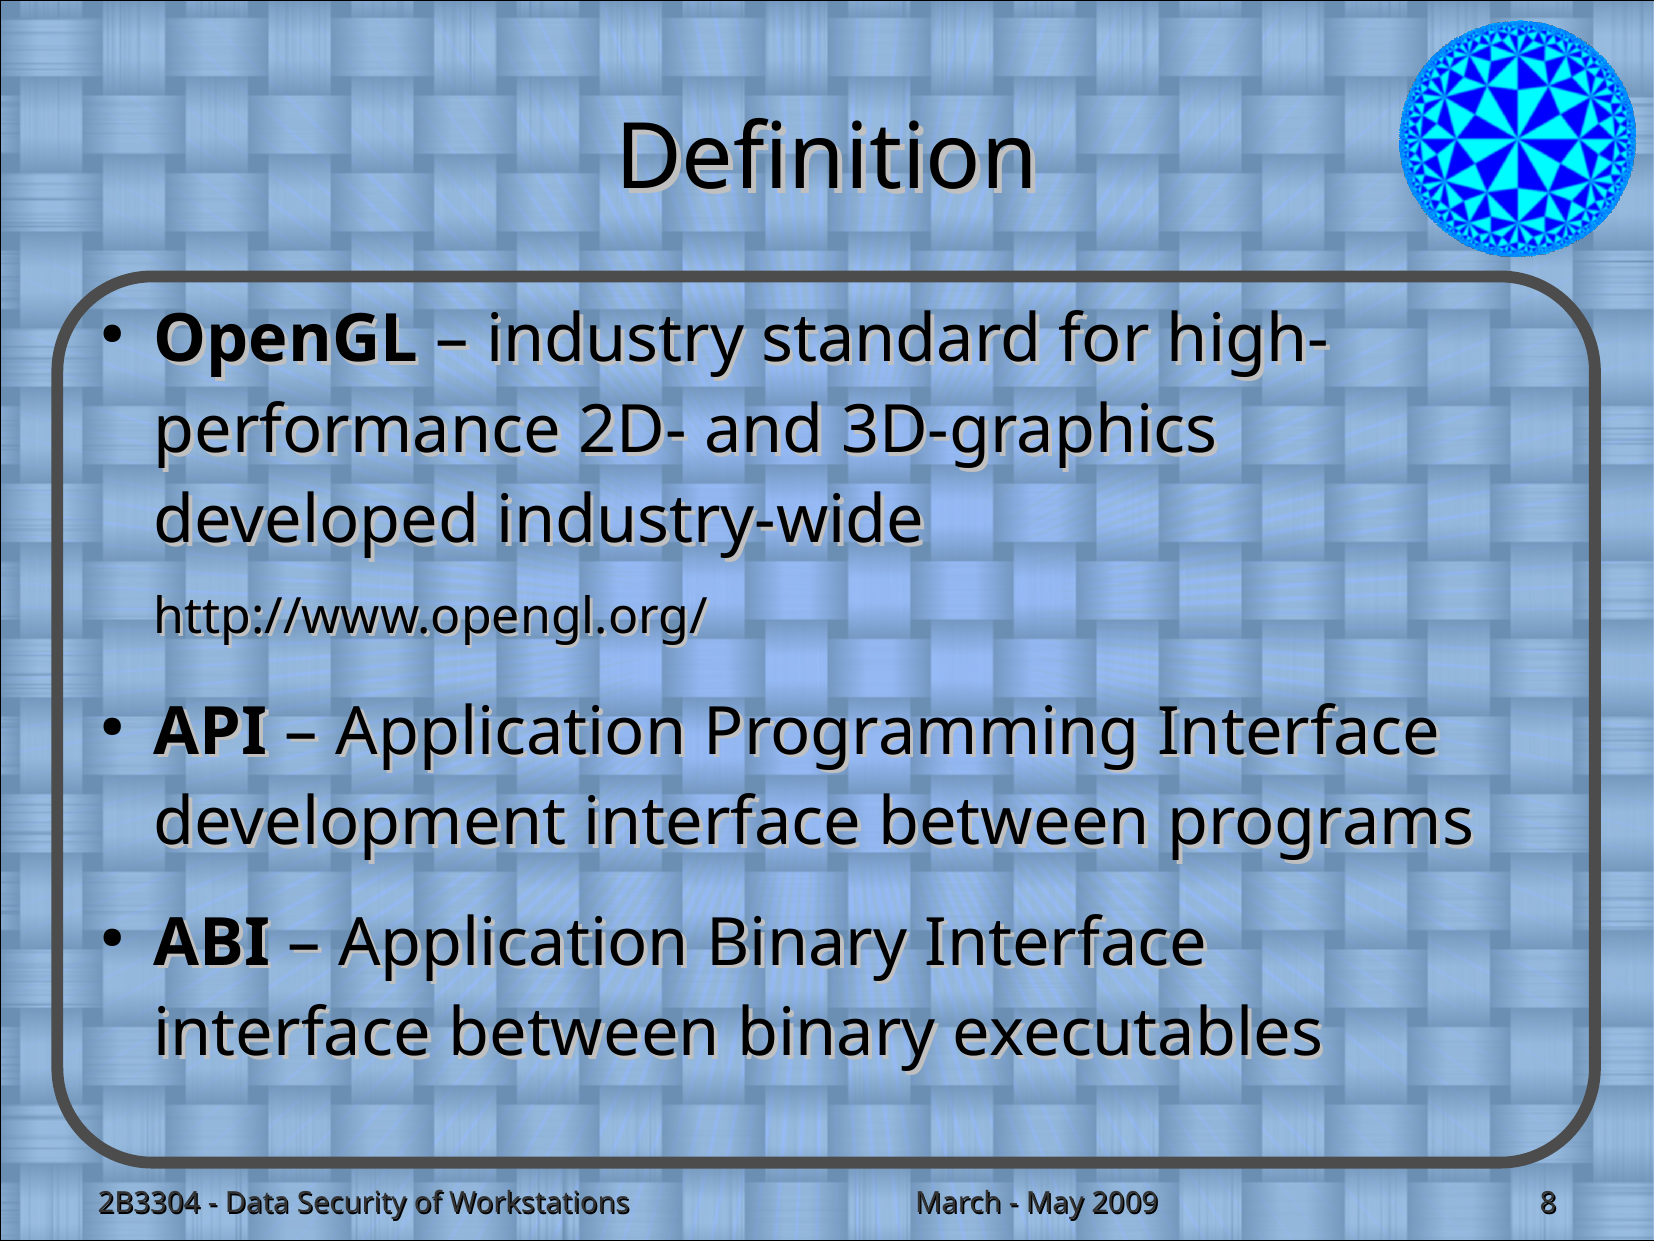

# Definition
OpenGL – industry standard for high-performance 2D- and 3D-graphics
developed industry-wide
http://www.opengl.org/
API – Application Programming Interface
development interface between programs
ABI – Application Binary Interface
interface between binary executables